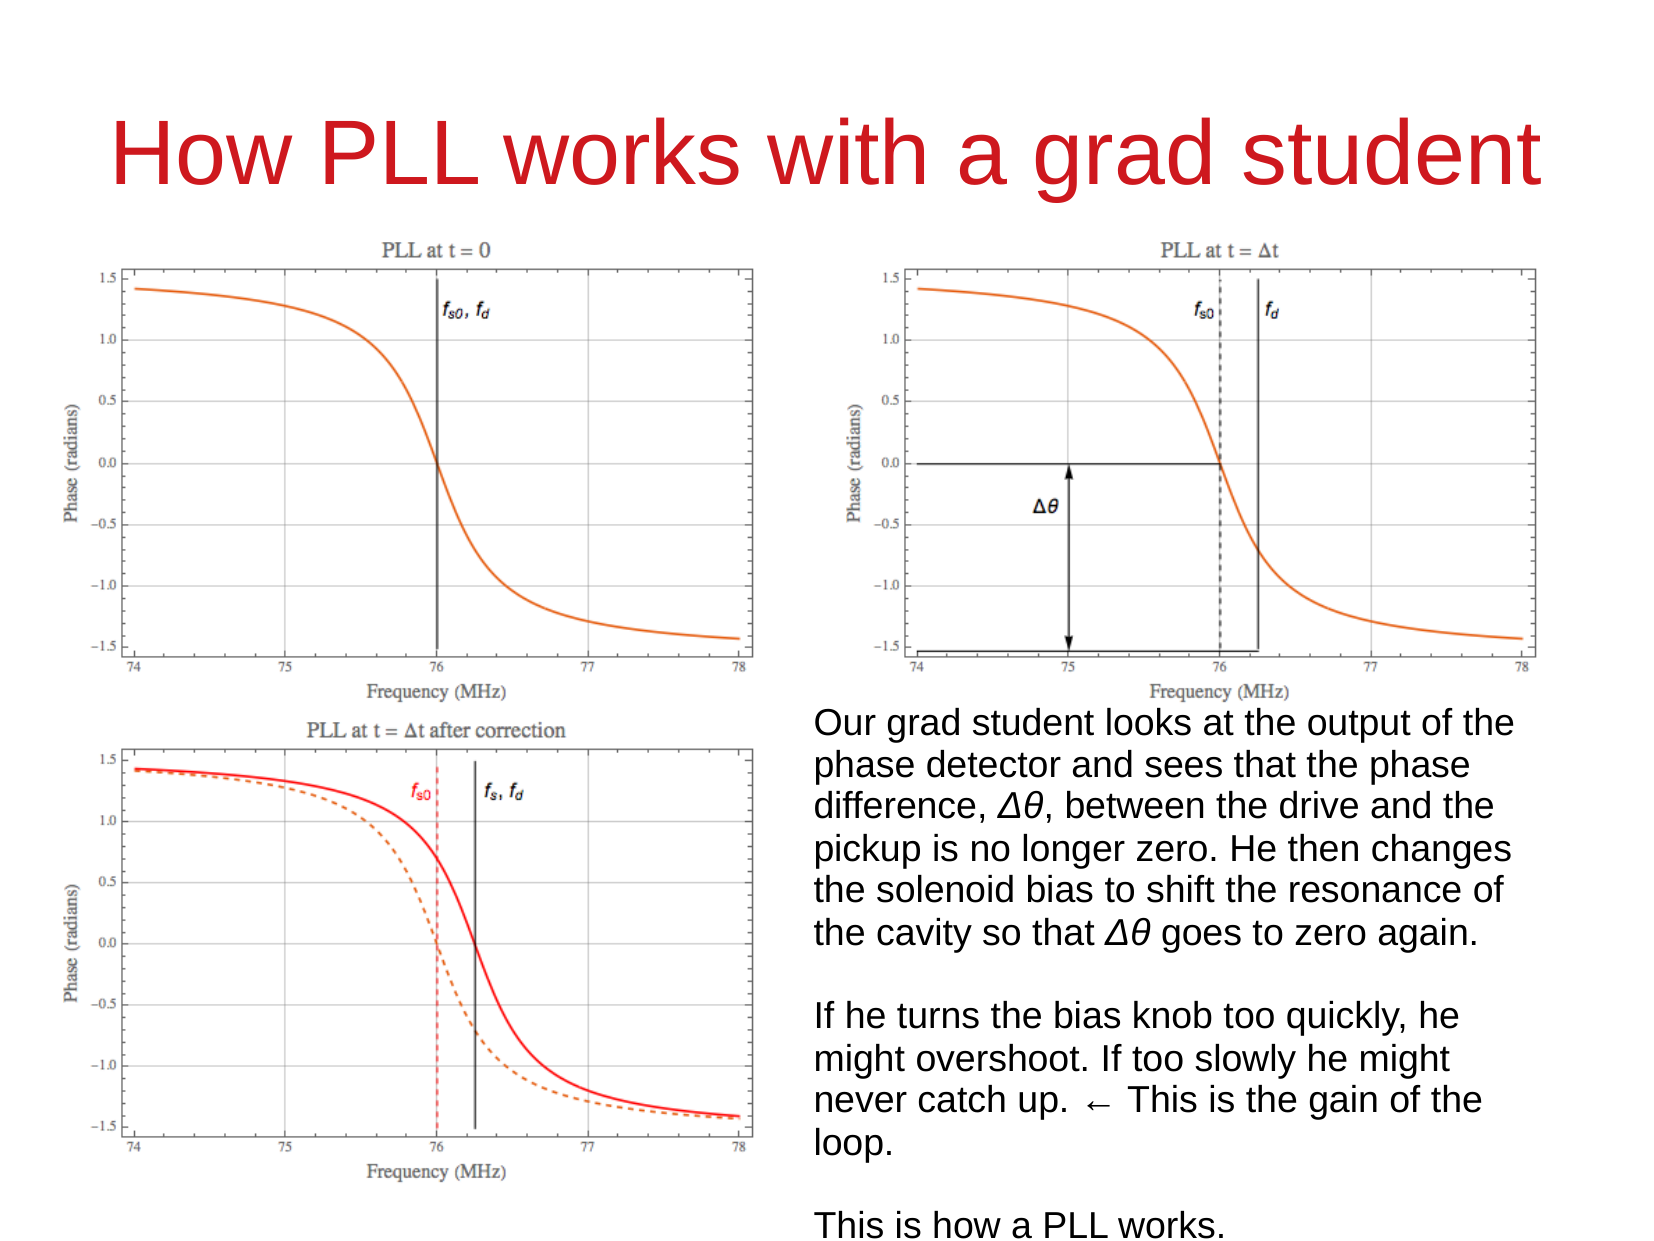

# How PLL works with a grad student
Our grad student looks at the output of the phase detector and sees that the phase difference, Δθ, between the drive and the pickup is no longer zero. He then changes the solenoid bias to shift the resonance of the cavity so that Δθ goes to zero again.
If he turns the bias knob too quickly, he might overshoot. If too slowly he might never catch up. ← This is the gain of the loop.
This is how a PLL works.